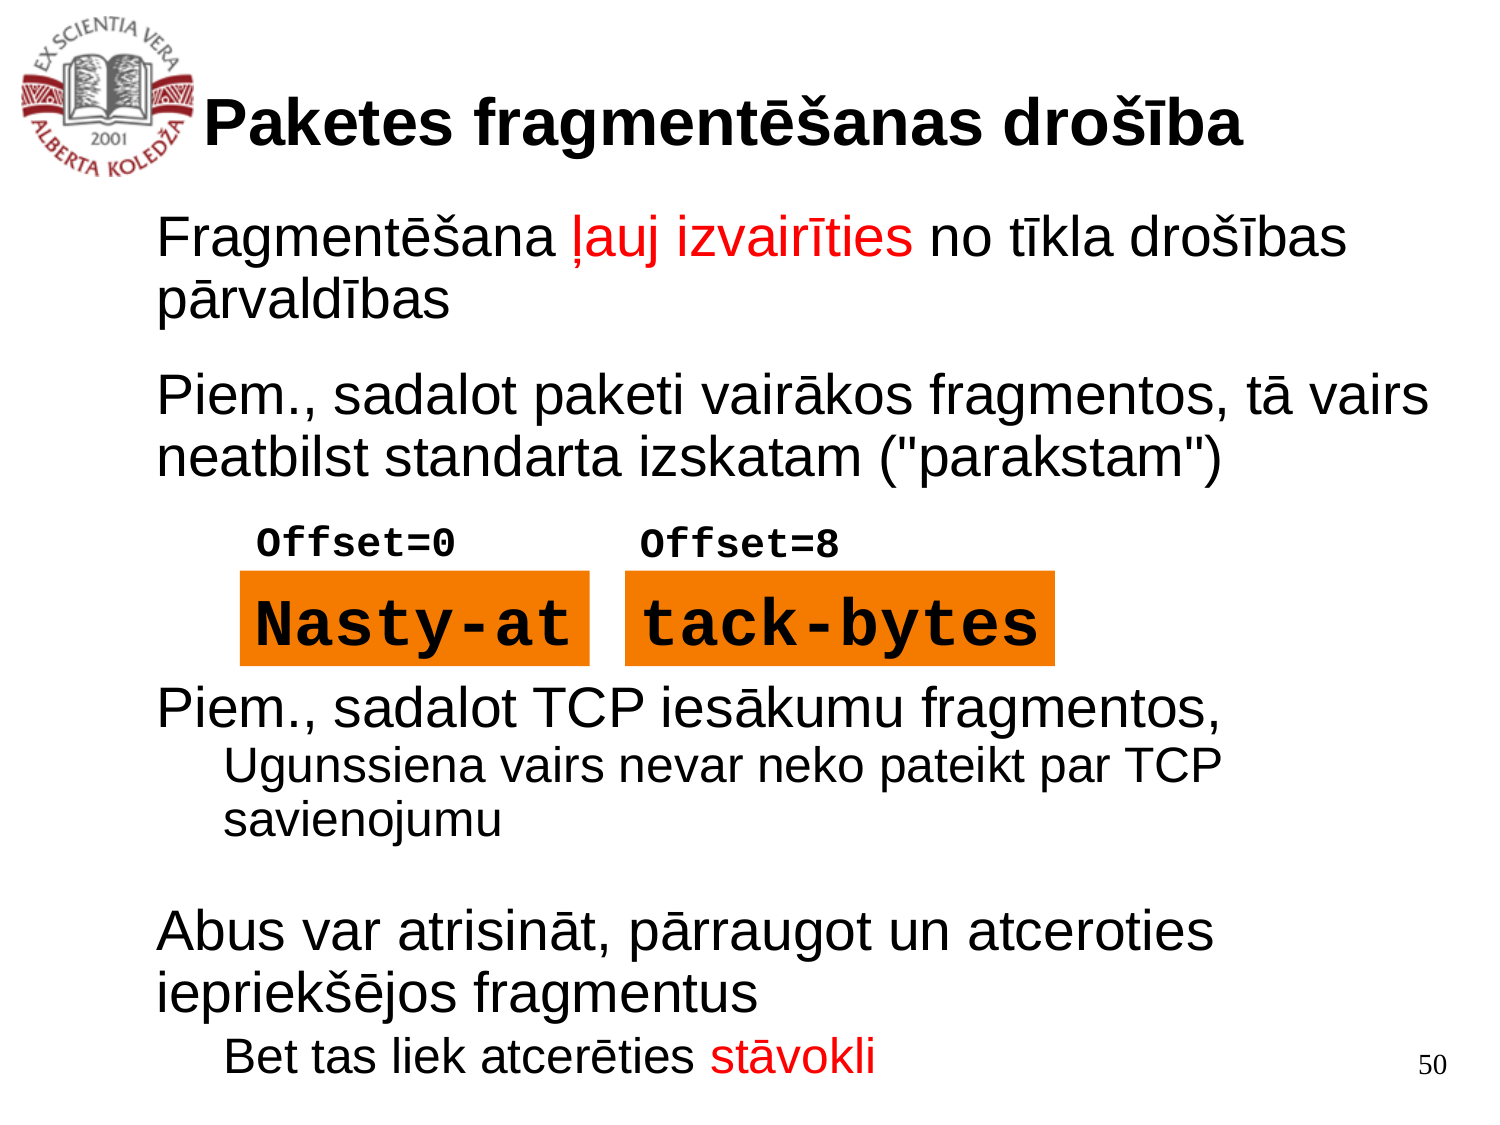

# Paketes fragmentēšanas drošība
Fragmentēšana ļauj izvairīties no tīkla drošības pārvaldības
Piem., sadalot paketi vairākos fragmentos, tā vairs neatbilst standarta izskatam ("parakstam")
Piem., sadalot TCP iesākumu fragmentos,
Ugunssiena vairs nevar neko pateikt par TCP savienojumu
Abus var atrisināt, pārraugot un atceroties iepriekšējos fragmentus
Bet tas liek atcerēties stāvokli
Offset=0
Nasty-at
Offset=8
tack-bytes